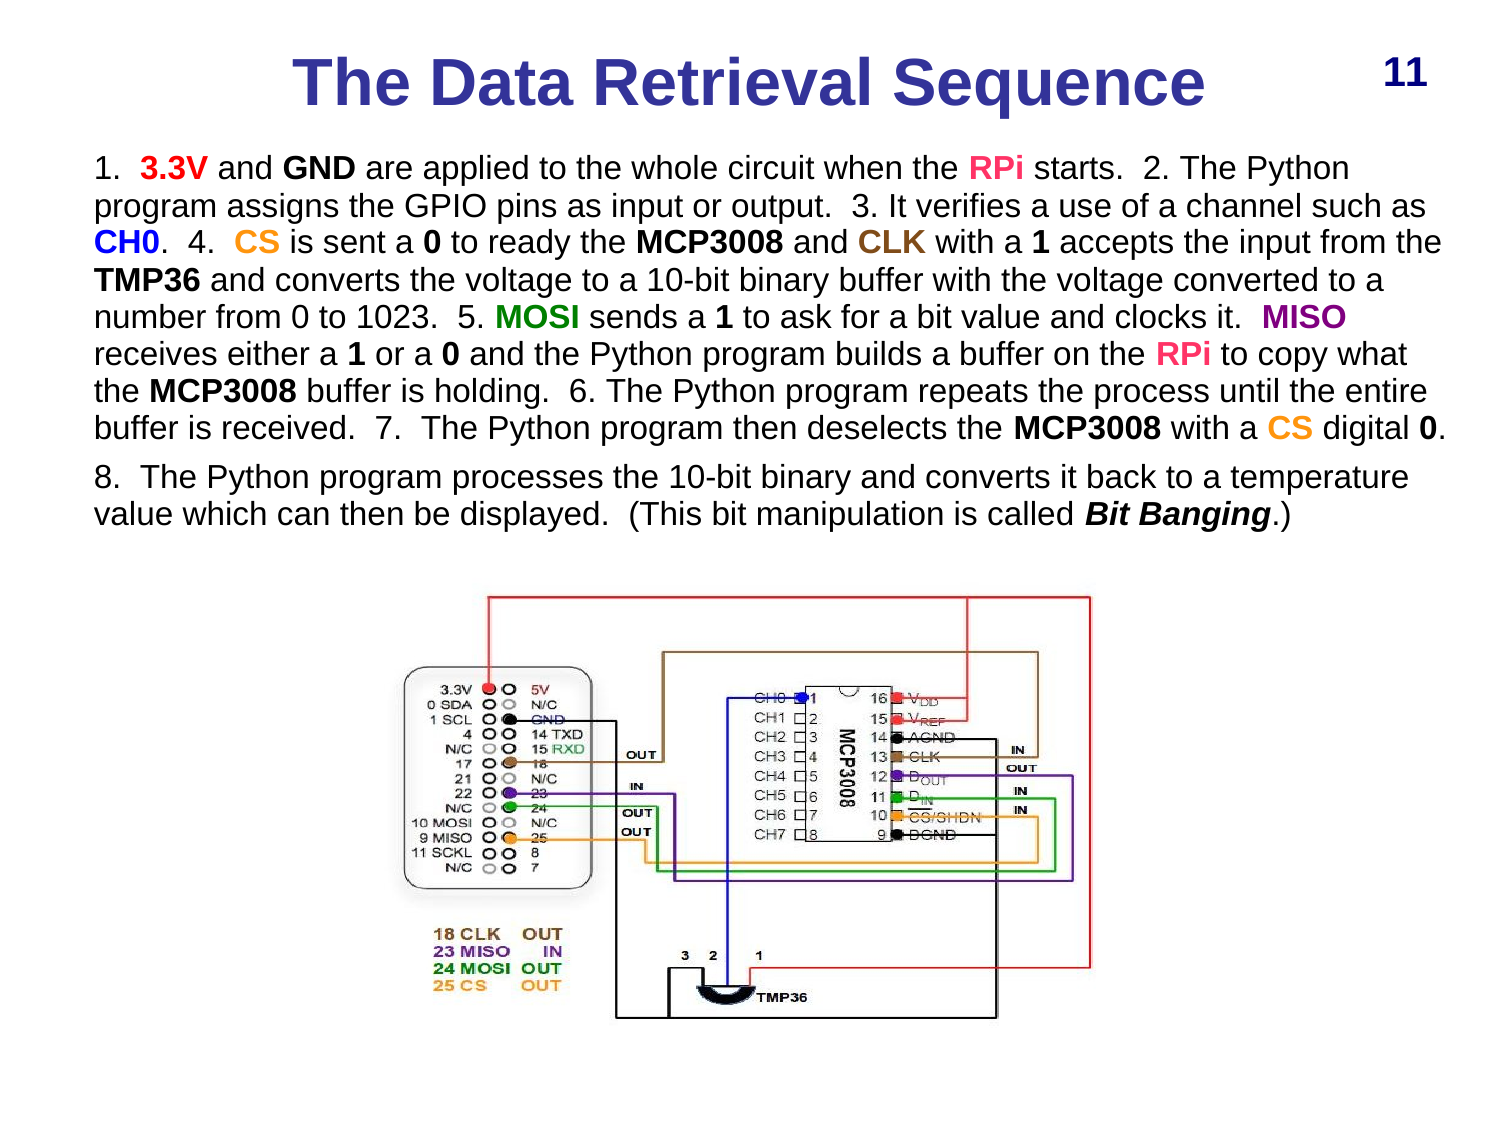

11
# The Data Retrieval Sequence
1. 3.3V and GND are applied to the whole circuit when the RPi starts. 2. The Python program assigns the GPIO pins as input or output. 3. It verifies a use of a channel such as CH0. 4. CS is sent a 0 to ready the MCP3008 and CLK with a 1 accepts the input from the TMP36 and converts the voltage to a 10-bit binary buffer with the voltage converted to a number from 0 to 1023. 5. MOSI sends a 1 to ask for a bit value and clocks it. MISO receives either a 1 or a 0 and the Python program builds a buffer on the RPi to copy what the MCP3008 buffer is holding. 6. The Python program repeats the process until the entire buffer is received. 7. The Python program then deselects the MCP3008 with a CS digital 0.
8. The Python program processes the 10-bit binary and converts it back to a temperature value which can then be displayed. (This bit manipulation is called Bit Banging.)